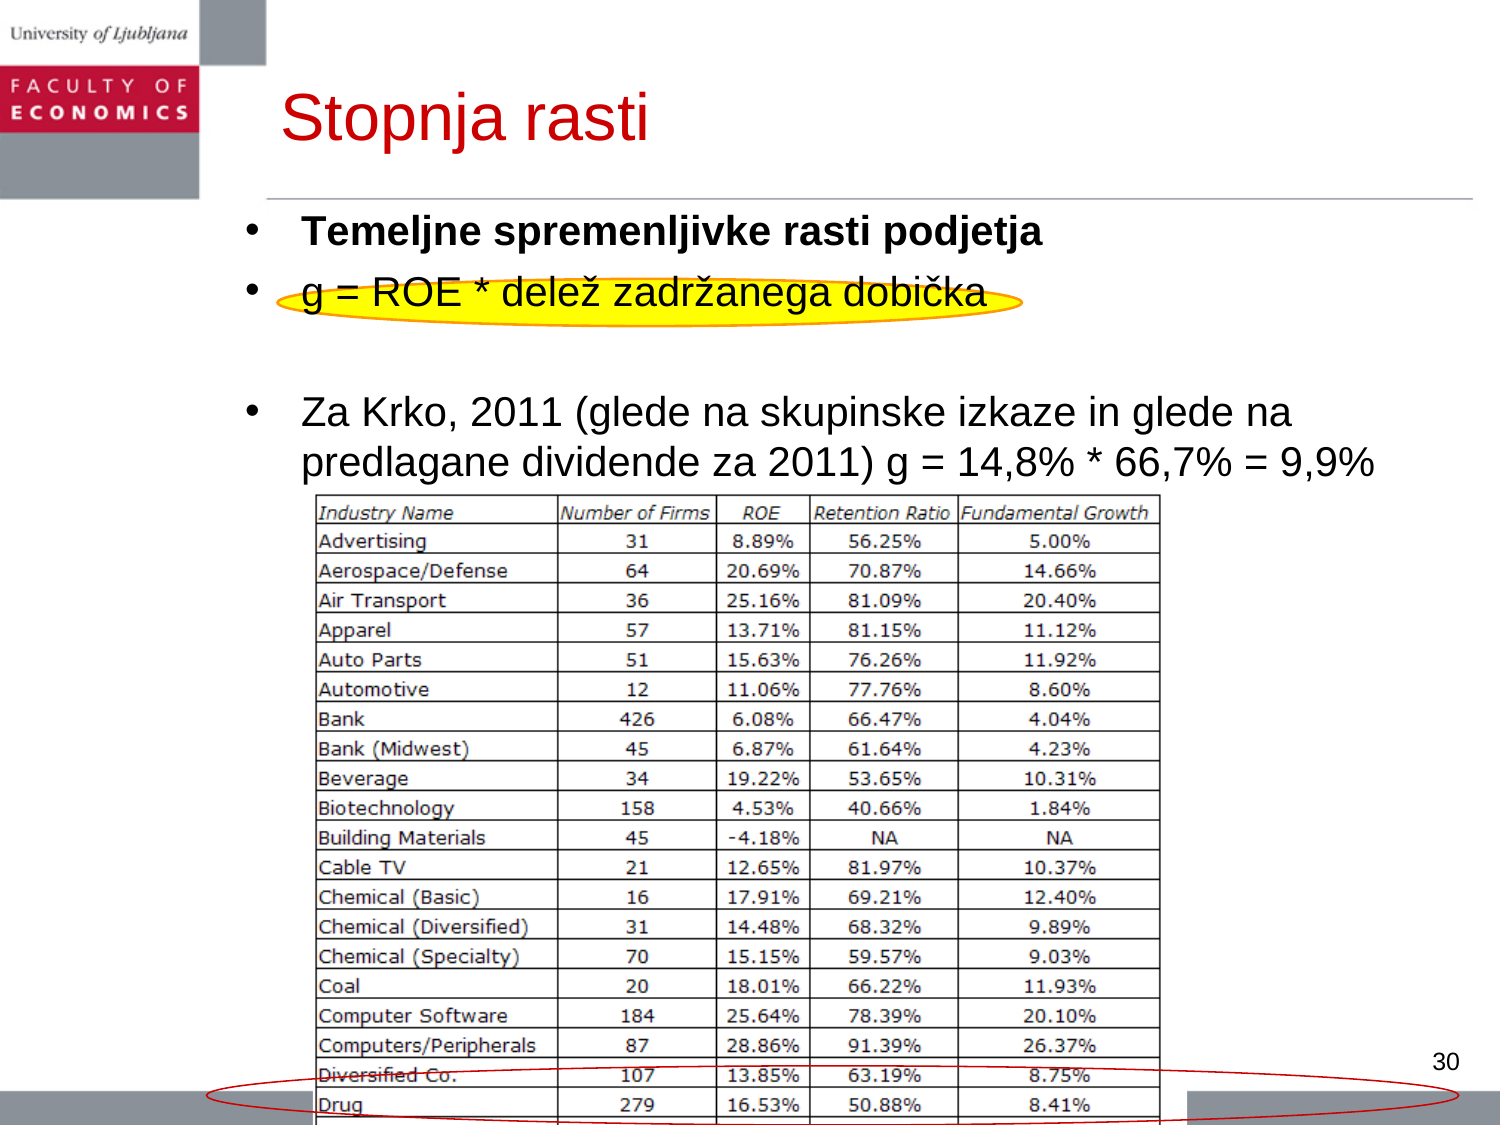

Stopnja rasti
Temeljne spremenljivke rasti podjetja
g = ROE * delež zadržanega dobička
Za Krko, 2011 (glede na skupinske izkaze in glede na predlagane dividende za 2011) g = 14,8% * 66,7% = 9,9%